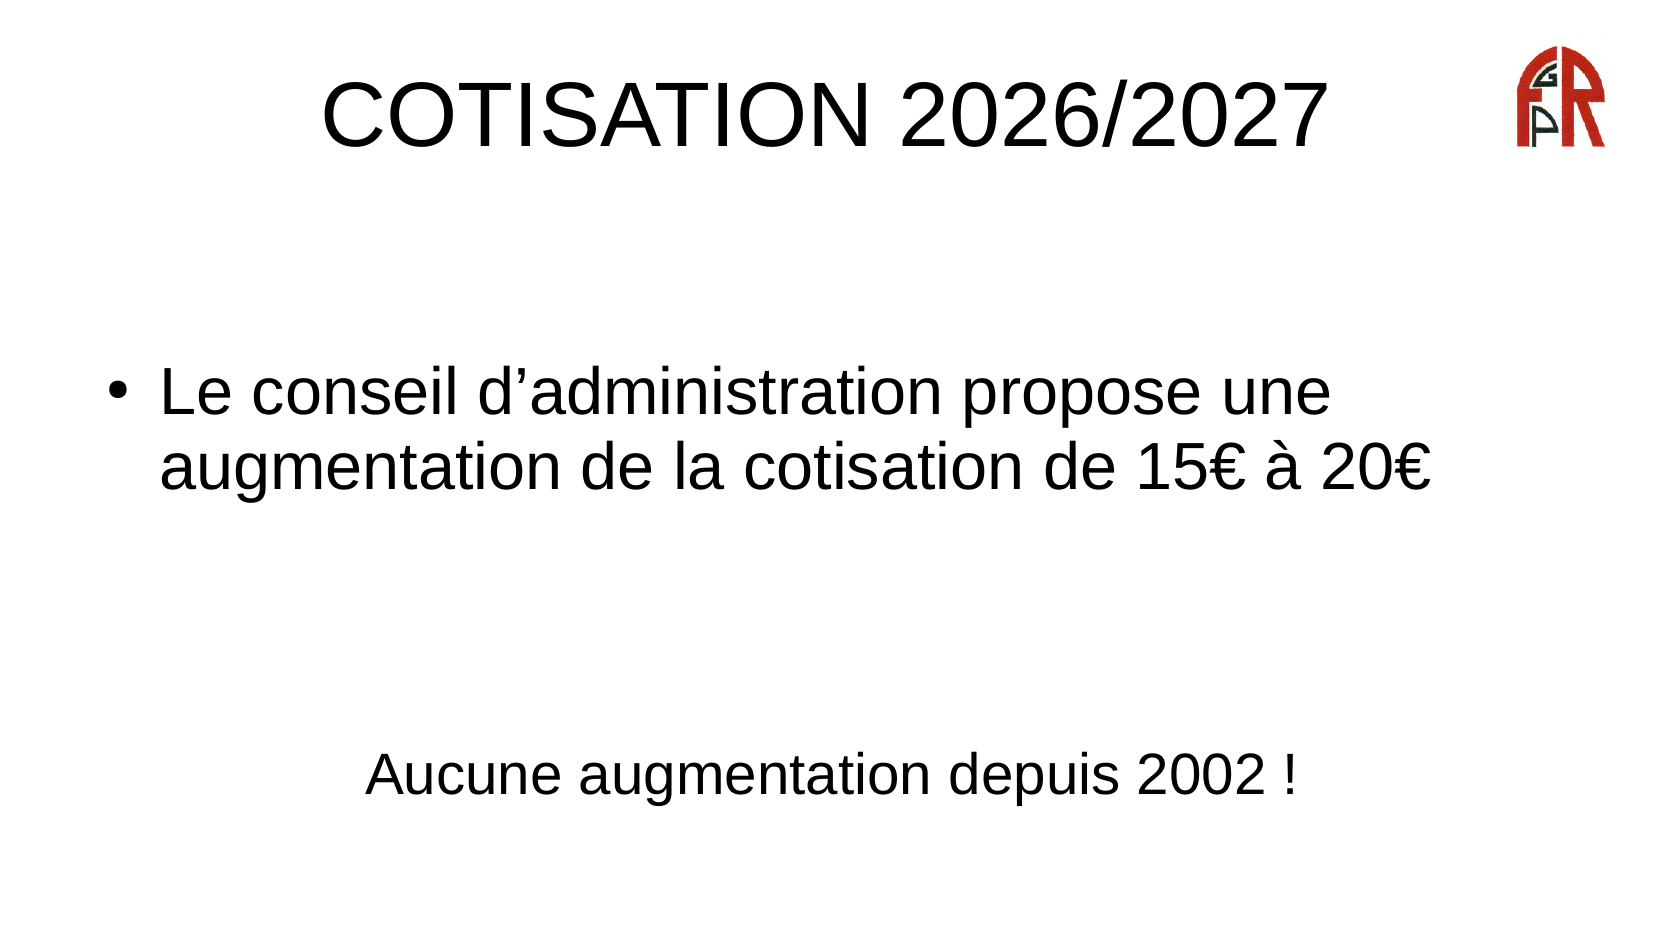

# COTISATION 2026/2027
Le conseil d’administration propose une augmentation de la cotisation de 15€ à 20€
Aucune augmentation depuis 2002 !